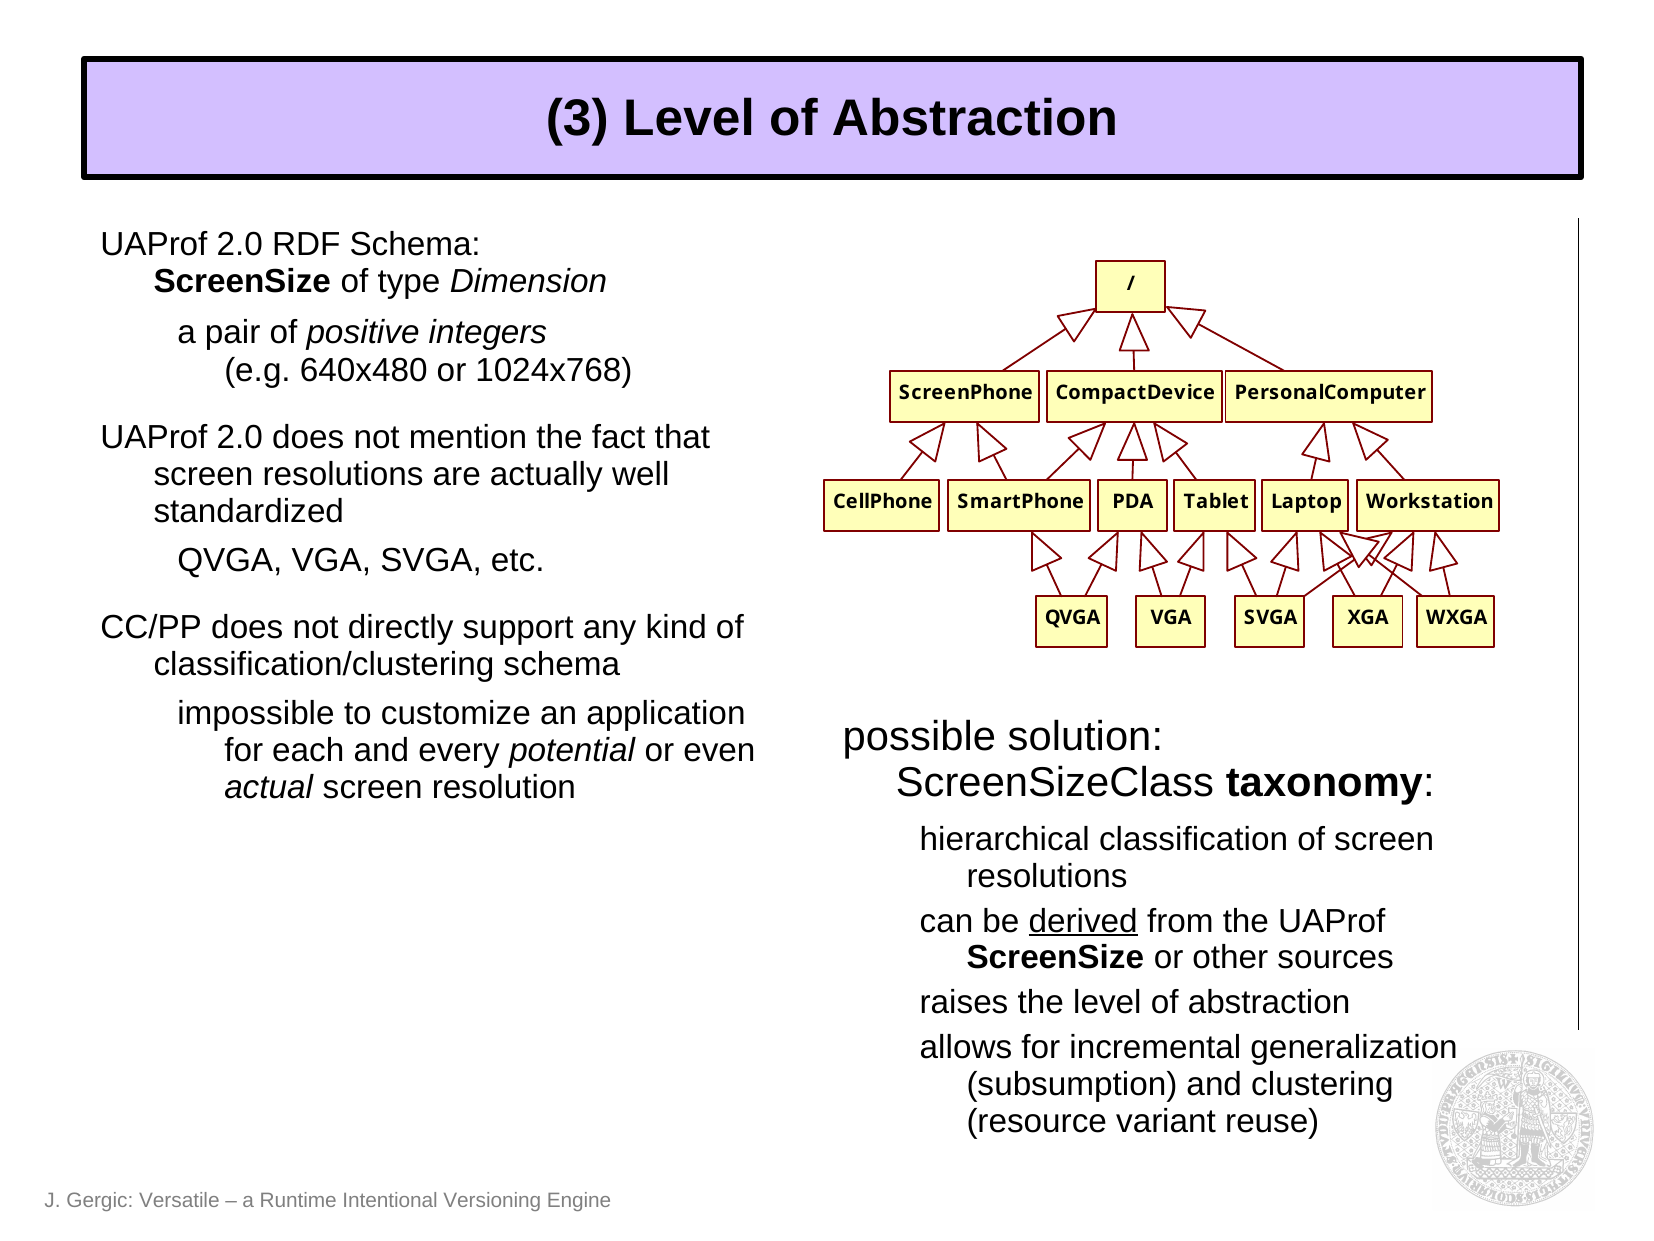

# (3) Level of Abstraction
UAProf 2.0 RDF Schema:
ScreenSize of type Dimension
a pair of positive integers
(e.g. 640x480 or 1024x768)
UAProf 2.0 does not mention the fact that screen resolutions are actually well standardized
QVGA, VGA, SVGA, etc.
CC/PP does not directly support any kind of classification/clustering schema
impossible to customize an application for each and every potential or even actual screen resolution
possible solution:
ScreenSizeClass taxonomy:
hierarchical classification of screen resolutions
can be derived from the UAProf ScreenSize or other sources
raises the level of abstraction
allows for incremental generalization (subsumption) and clustering
(resource variant reuse)